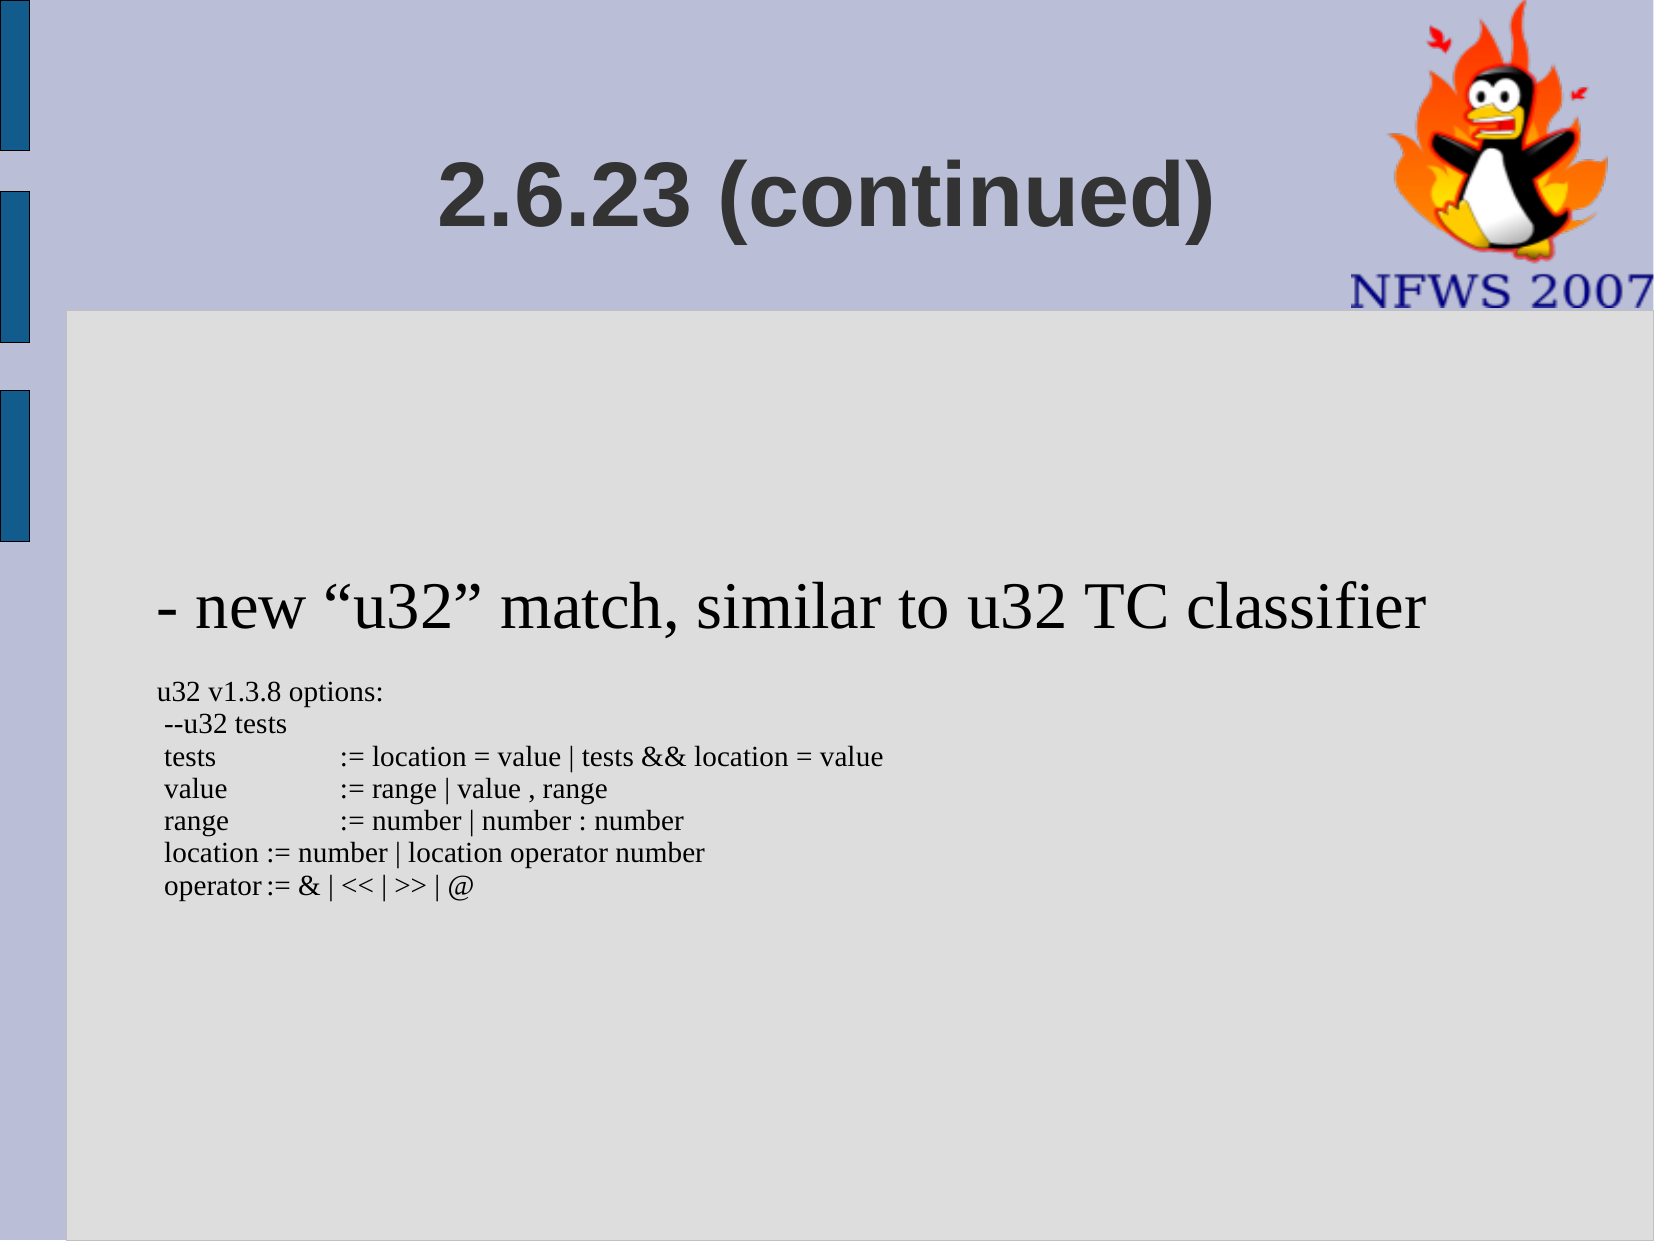

# 2.6.23 (continued)
- new “u32” match, similar to u32 TC classifier
u32 v1.3.8 options:
 --u32 tests
 tests		:= location = value | tests && location = value
 value		:= range | value , range
 range		:= number | number : number
 location	:= number | location operator number
 operator	:= & | << | >> | @